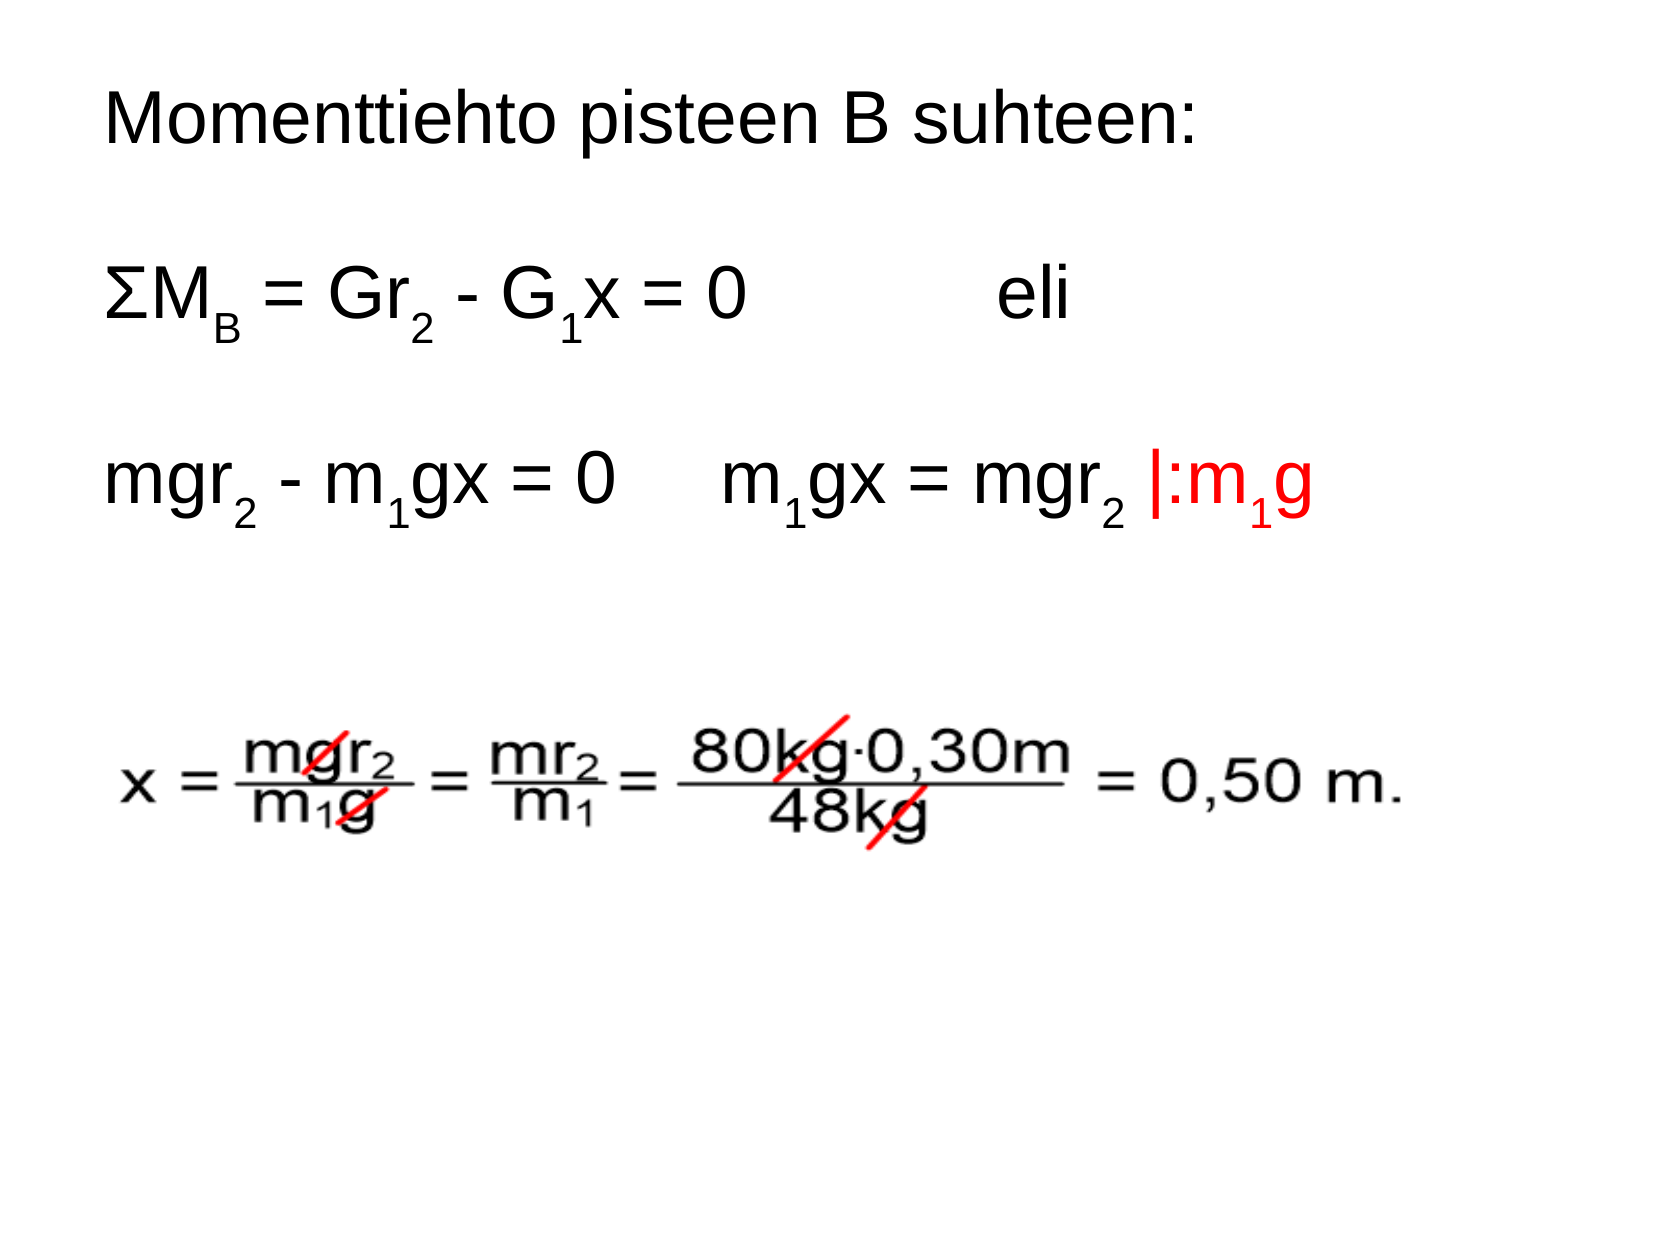

Momenttiehto pisteen B suhteen:
ΣMB = Gr2 - G1x = 0 eli
mgr2 - m1gx = 0 m1gx = mgr2 |:m1g